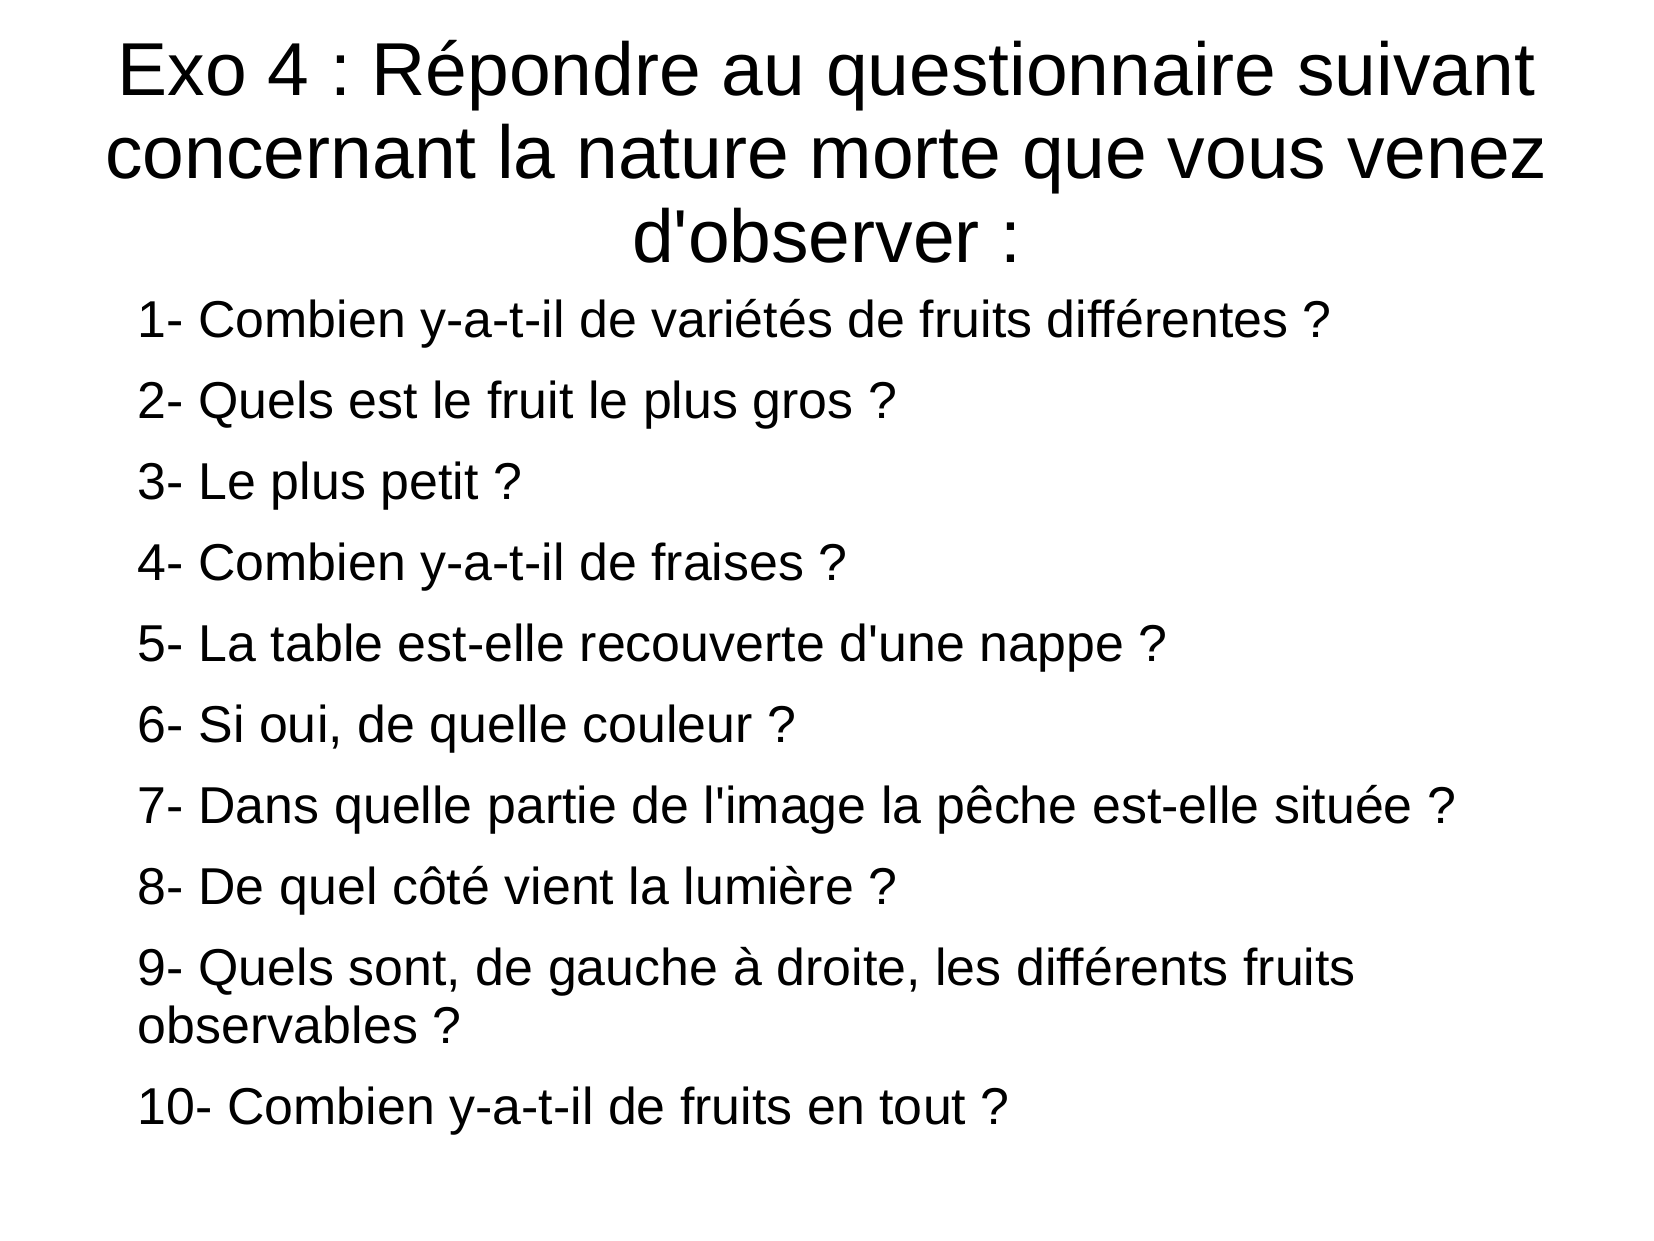

# Exo 4 : Répondre au questionnaire suivant concernant la nature morte que vous venez d'observer :
1- Combien y-a-t-il de variétés de fruits différentes ?
2- Quels est le fruit le plus gros ?
3- Le plus petit ?
4- Combien y-a-t-il de fraises ?
5- La table est-elle recouverte d'une nappe ?
6- Si oui, de quelle couleur ?
7- Dans quelle partie de l'image la pêche est-elle située ?
8- De quel côté vient la lumière ?
9- Quels sont, de gauche à droite, les différents fruits observables ?
10- Combien y-a-t-il de fruits en tout ?